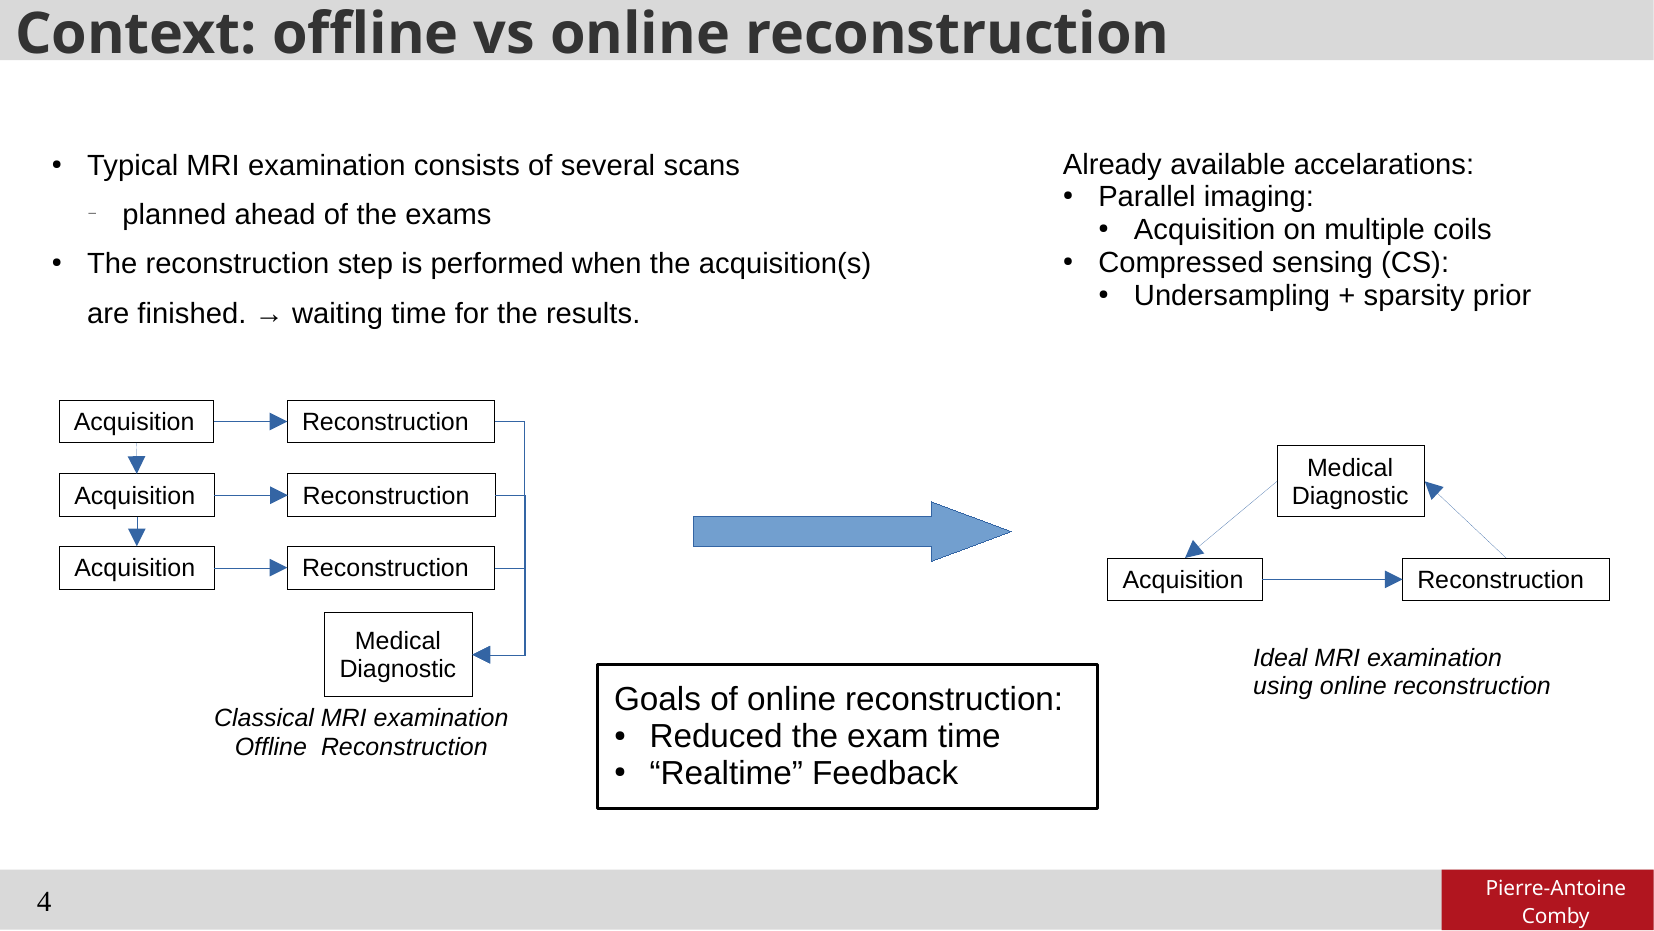

# Context: offline vs online reconstruction
Typical MRI examination consists of several scans
planned ahead of the exams
The reconstruction step is performed when the acquisition(s) are finished. → waiting time for the results.
Already available accelarations:
Parallel imaging:
Acquisition on multiple coils
Compressed sensing (CS):
Undersampling + sparsity prior
Acquisition
Reconstruction
Medical Diagnostic
Acquisition
Reconstruction
Acquisition
Reconstruction
Acquisition
Reconstruction
Medical
Diagnostic
Ideal MRI examination
using online reconstruction
Goals of online reconstruction:
Reduced the exam time
“Realtime” Feedback
Classical MRI examination
Offline Reconstruction
4